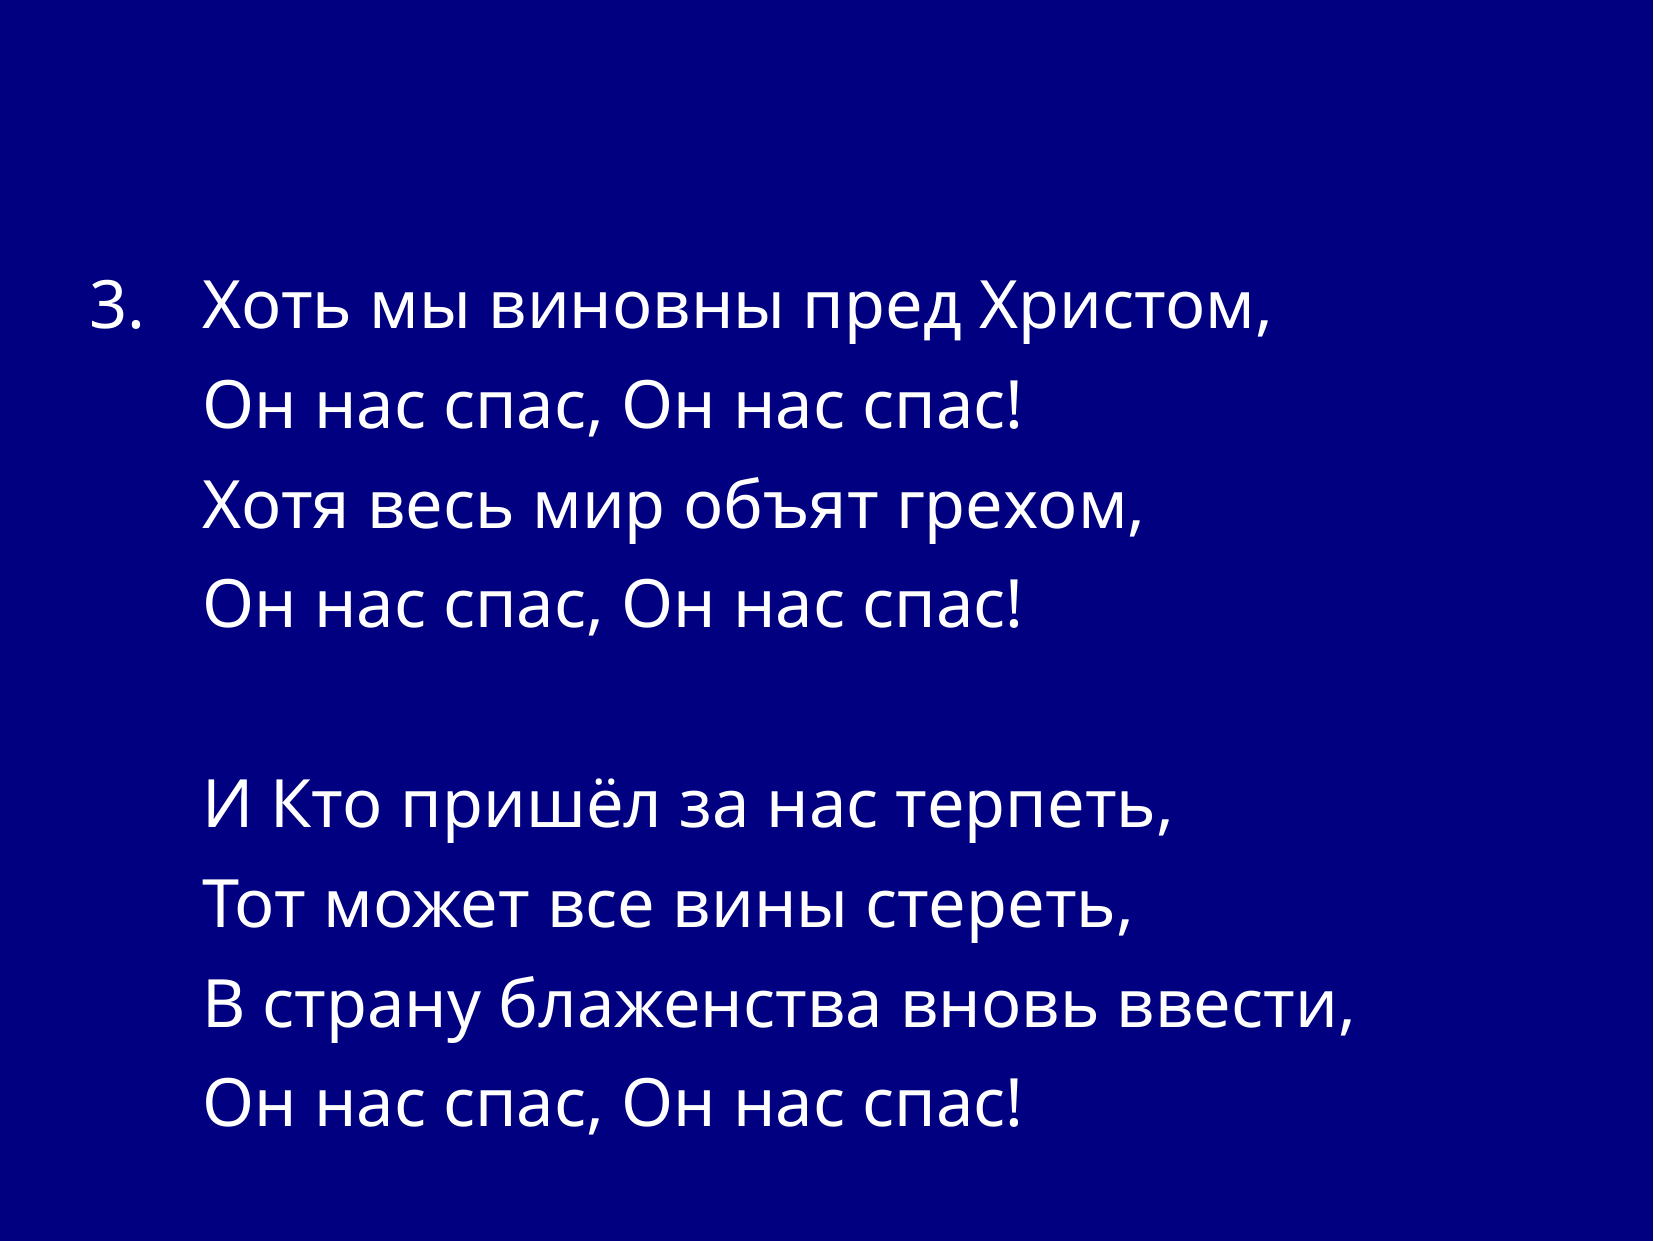

3.	Хоть мы виновны пред Христом,
	Он нас спас, Он нас спас!
	Хотя весь мир объят грехом,
	Он нас спас, Он нас спас!
	И Кто пришёл за нас терпеть,
	Тот может все вины стереть,
	В страну блаженства вновь ввести,
	Он нас спас, Он нас спас!